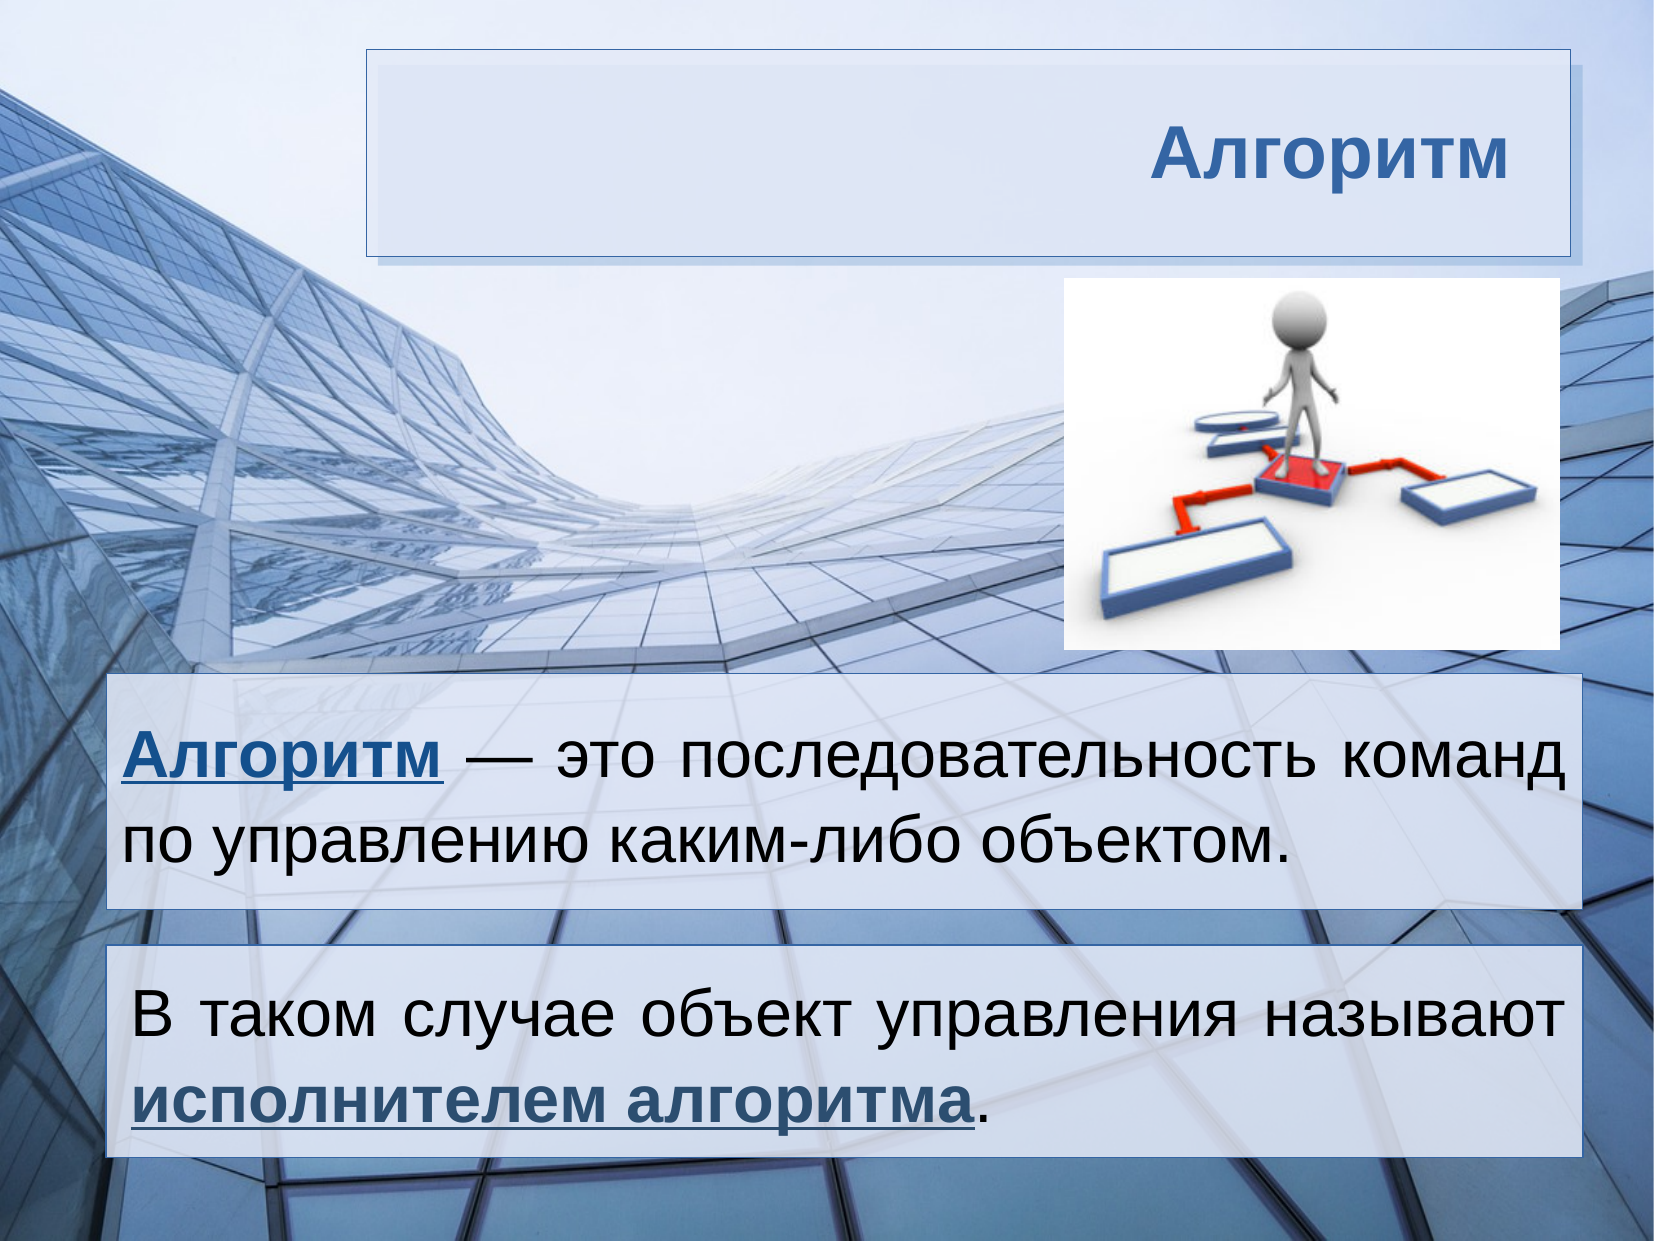

# Алгоритм
Алгоритм — это последовательность команд по управлению каким-либо объектом.
В таком случае объект управления называют исполнителем алгоритма.